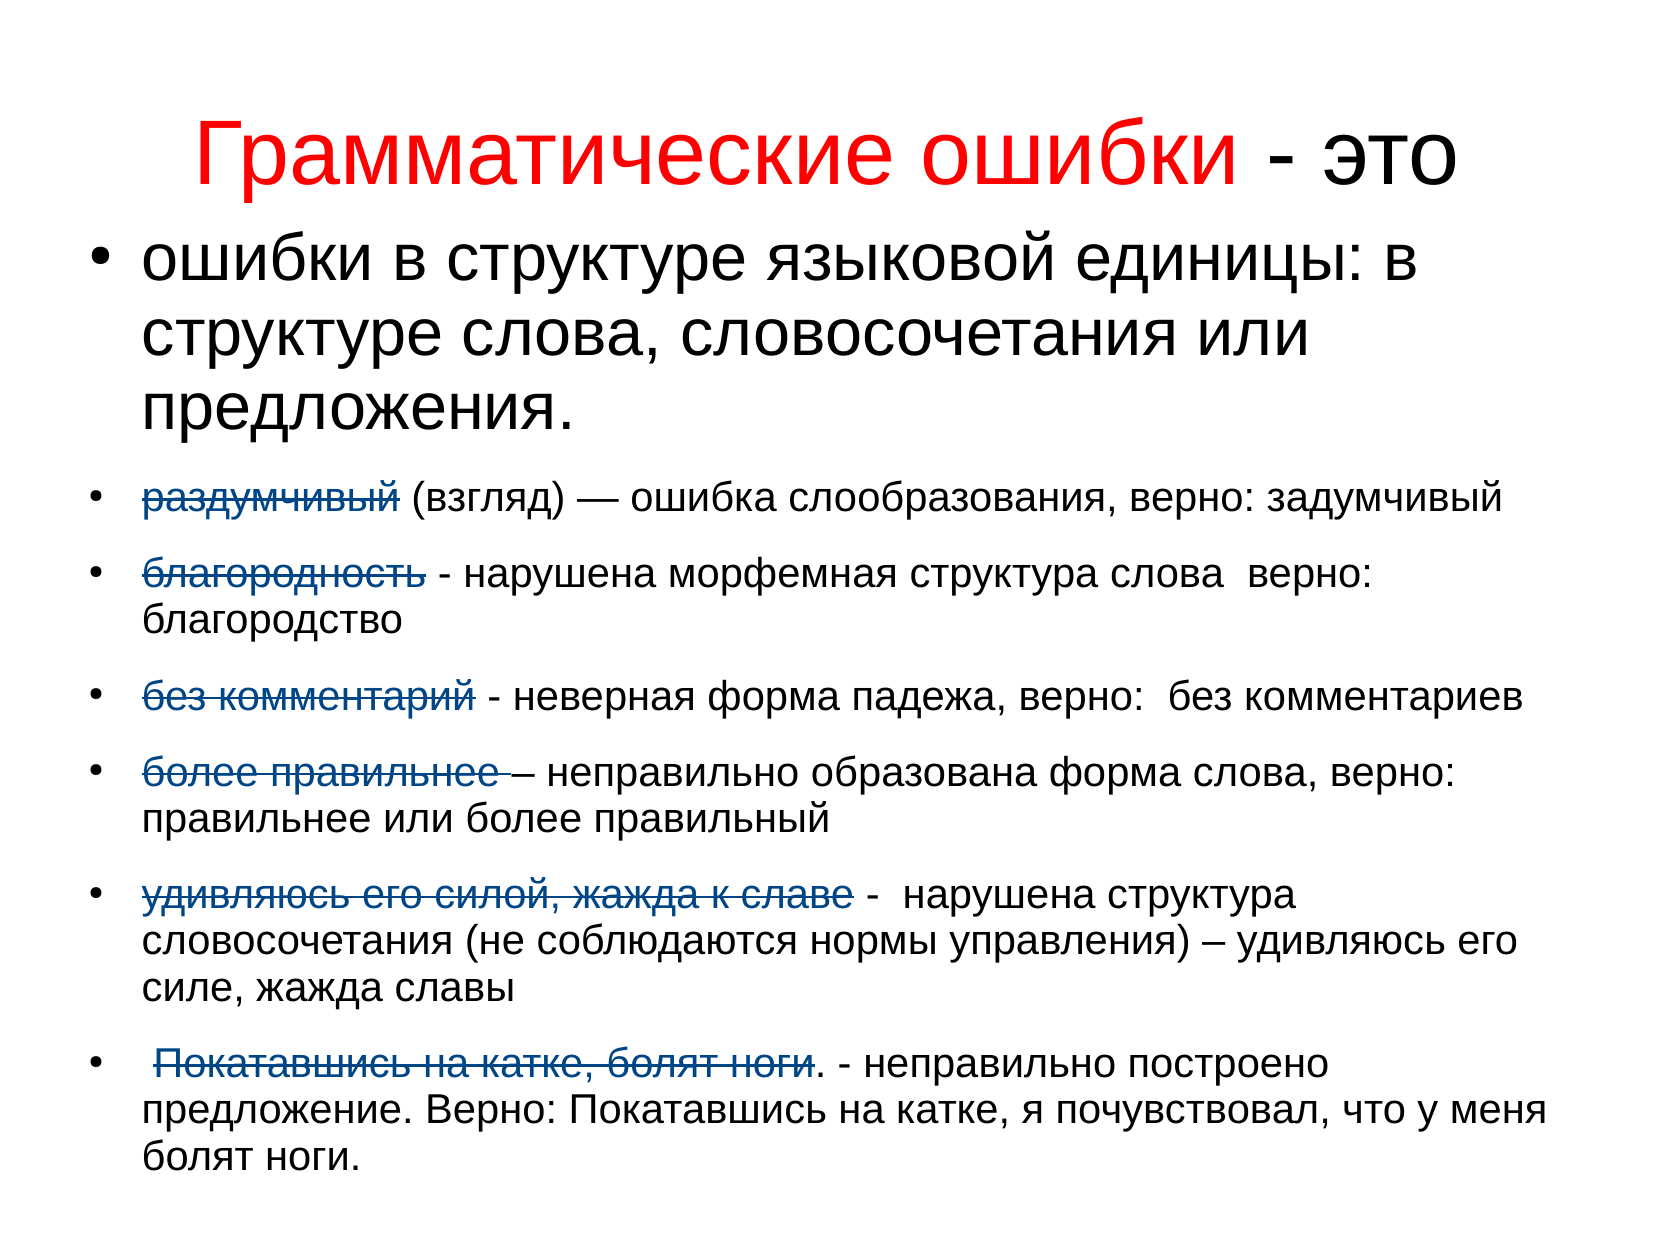

# Грамматические ошибки - это
ошибки в структуре языковой единицы: в структуре слова, словосочетания или предложения.
раздумчивый (взгляд) — ошибка слообразования, верно: задумчивый
благородность - нарушена морфемная структура слова верно: благородство
без комментарий - неверная форма падежа, верно: без комментариев
более правильнее – неправильно образована форма слова, верно: правильнее или более правильный
удивляюсь его силой, жажда к славе - нарушена структура словосочетания (не соблюдаются нормы управления) – удивляюсь его силе, жажда славы
 Покатавшись на катке, болят ноги. - неправильно построено предложение. Верно: Покатавшись на катке, я почувствовал, что у меня болят ноги.